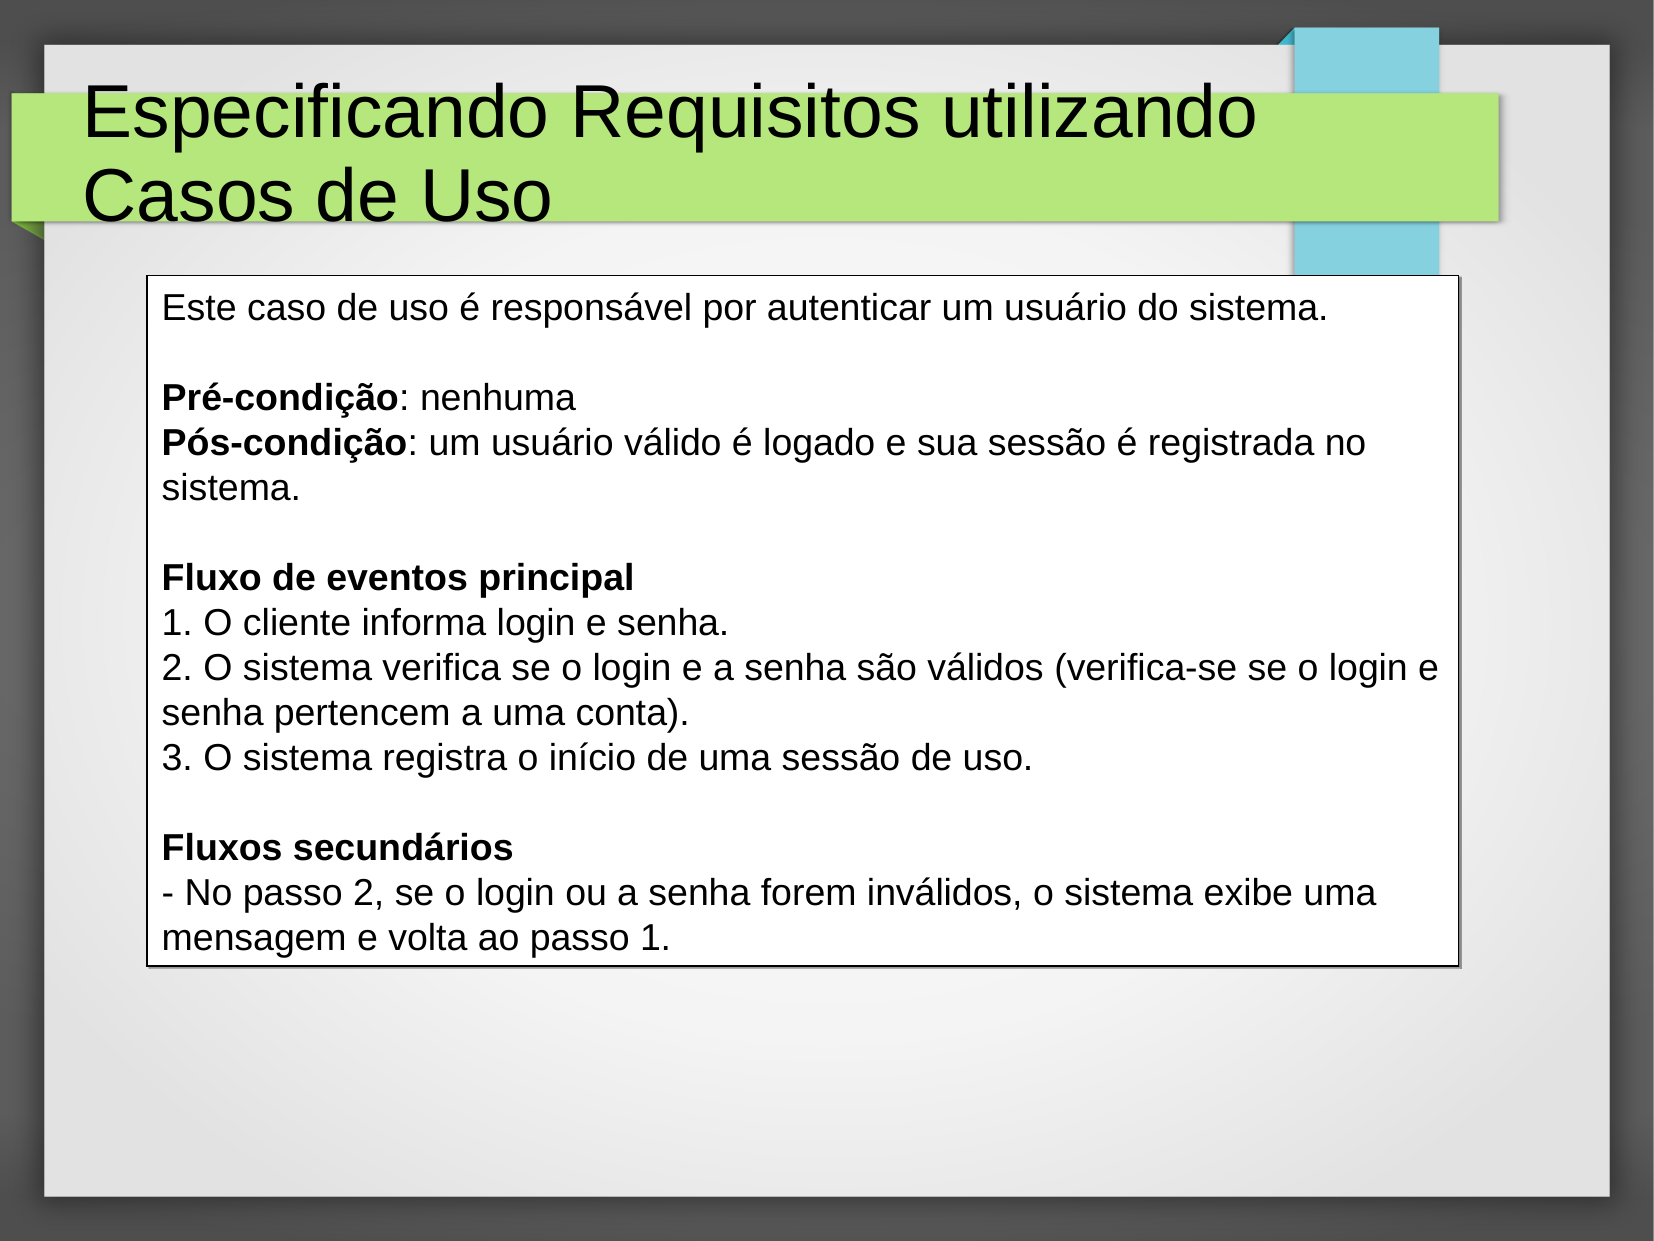

# Especificando Requisitos utilizando Casos de Uso
Este caso de uso é responsável por autenticar um usuário do sistema.
Pré-condição: nenhuma
Pós-condição: um usuário válido é logado e sua sessão é registrada no sistema.
Fluxo de eventos principal
1. O cliente informa login e senha.
2. O sistema verifica se o login e a senha são válidos (verifica-se se o login e senha pertencem a uma conta).
3. O sistema registra o início de uma sessão de uso.
Fluxos secundários
- No passo 2, se o login ou a senha forem inválidos, o sistema exibe uma mensagem e volta ao passo 1.